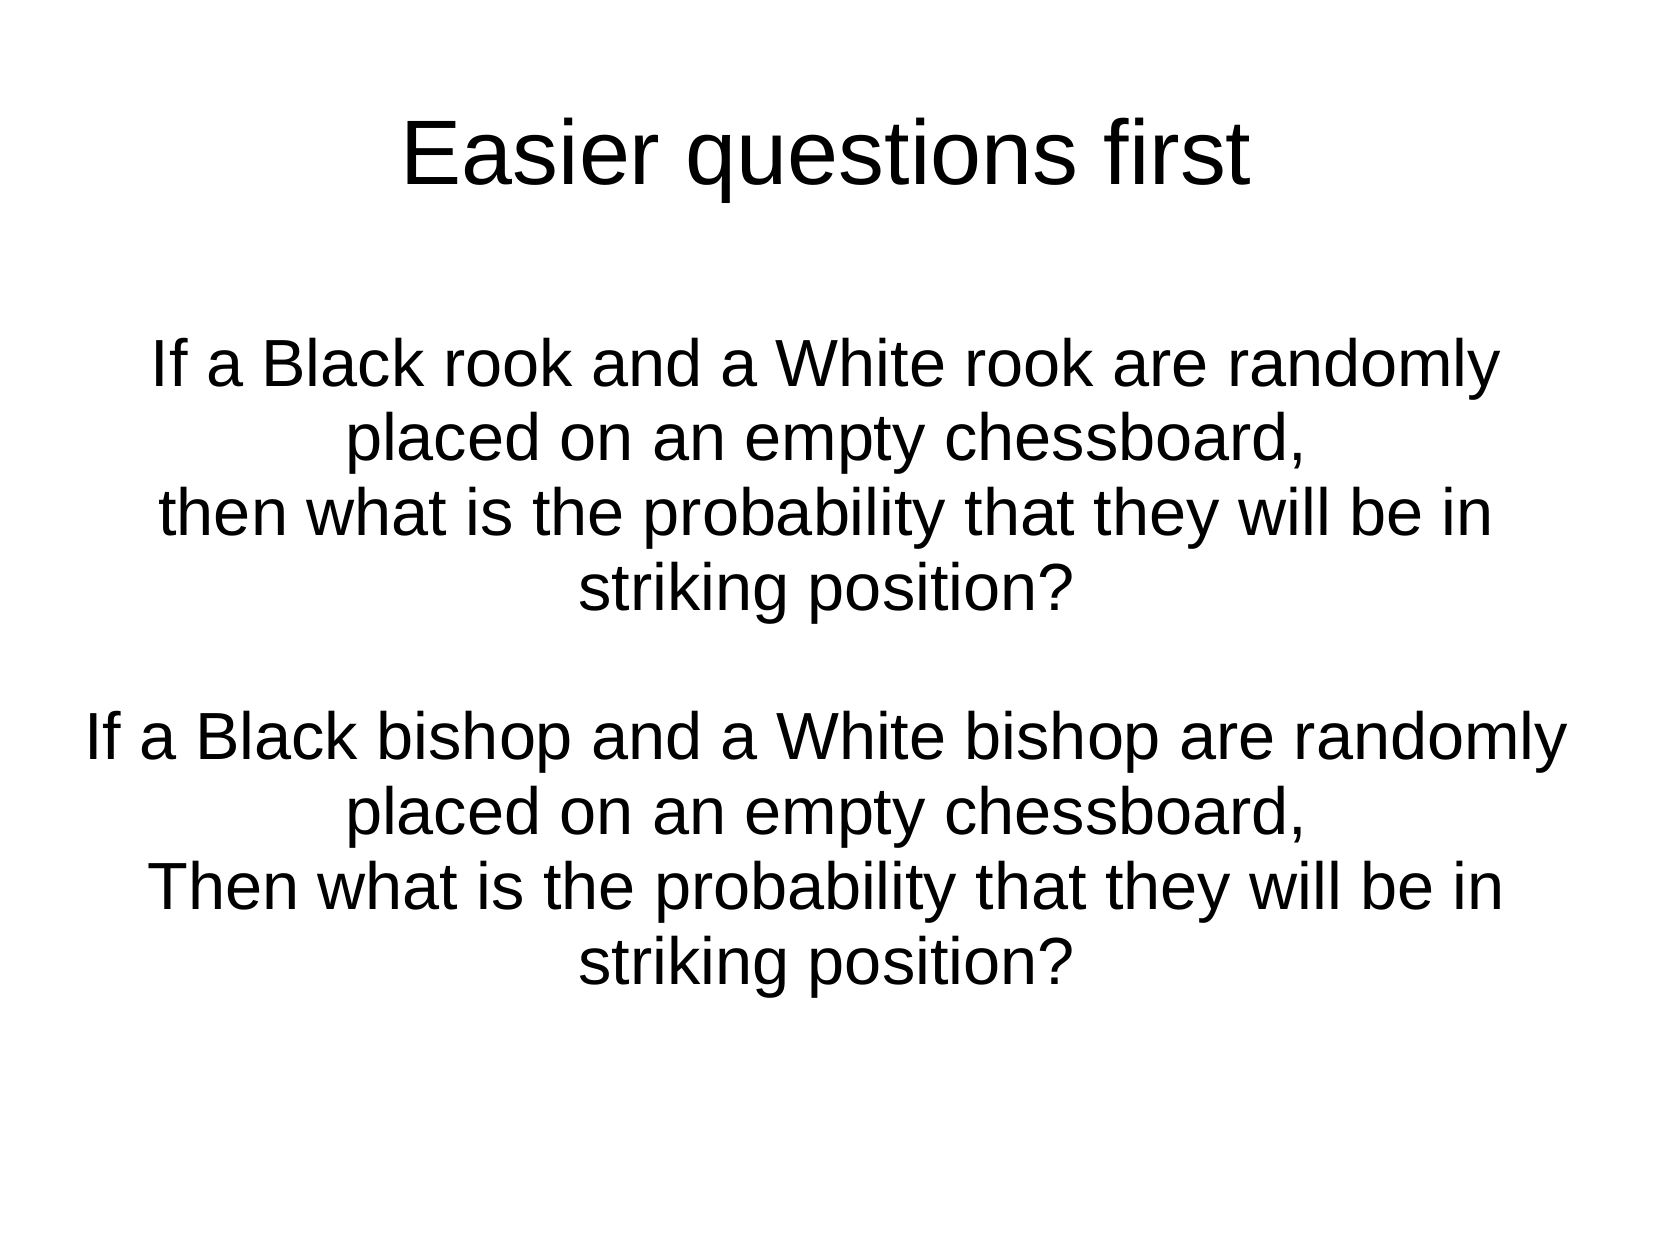

# Easier questions first
If a Black rook and a White rook are randomly placed on an empty chessboard,
then what is the probability that they will be in striking position?
If a Black bishop and a White bishop are randomly placed on an empty chessboard,
Then what is the probability that they will be in striking position?